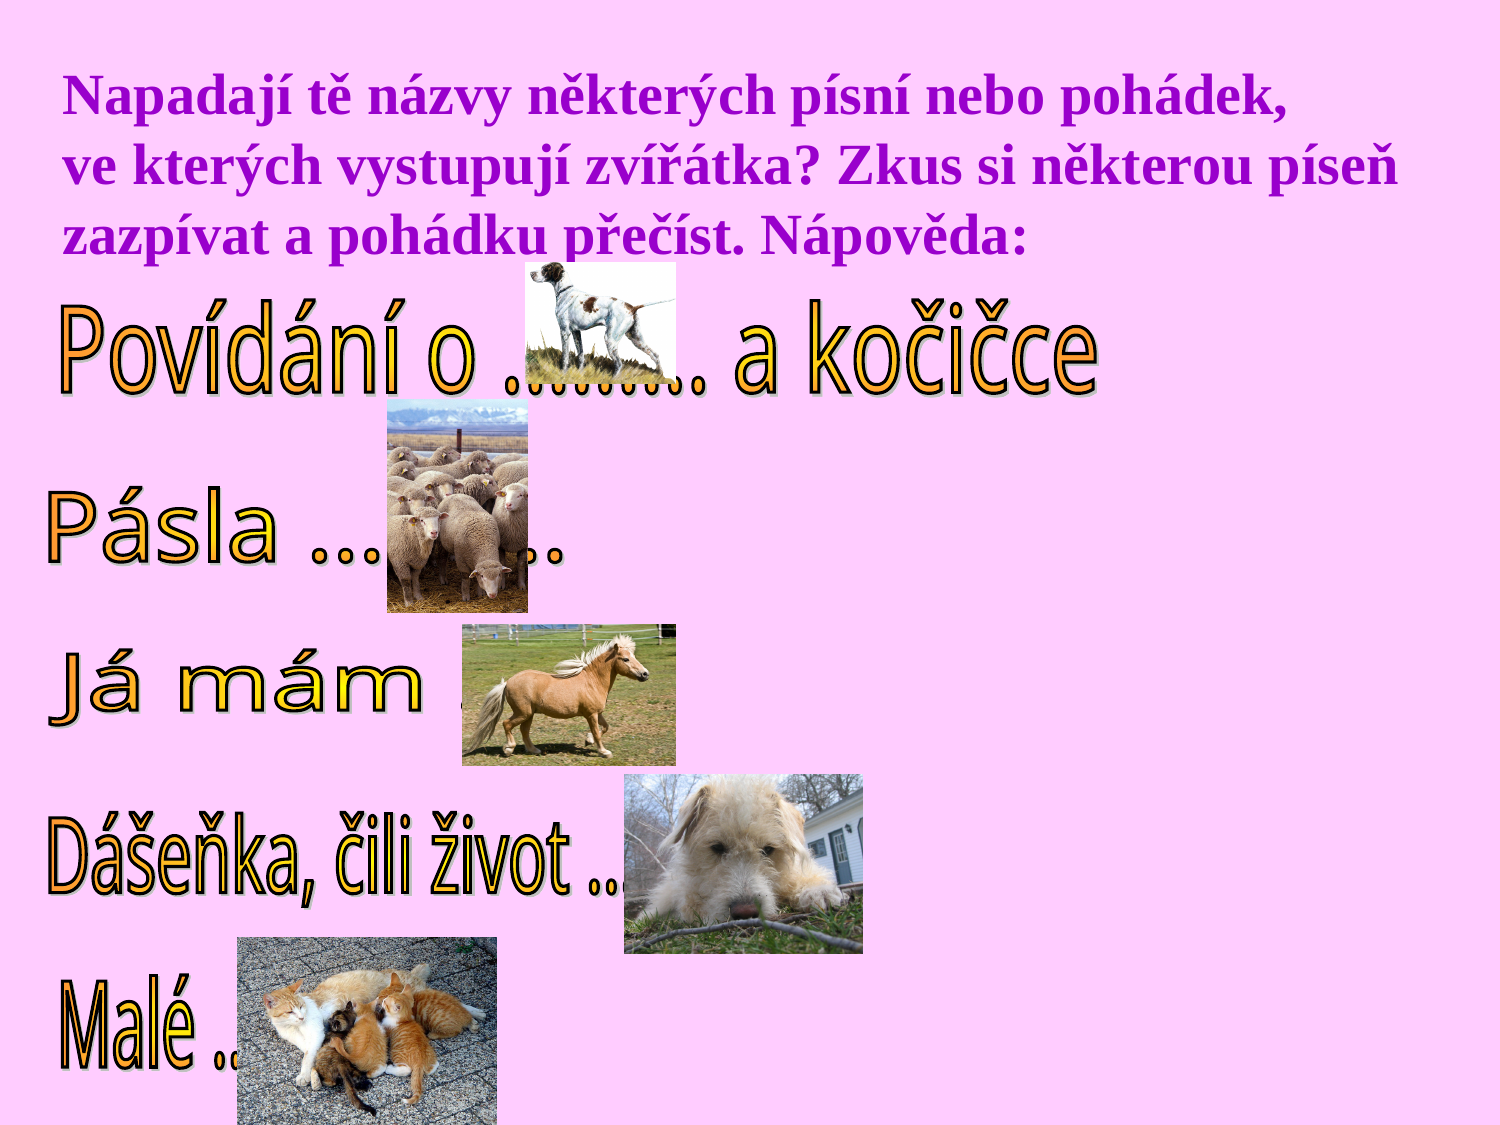

Napadají tě názvy některých písní nebo pohádek,
ve kterých vystupují zvířátka? Zkus si některou píseň
zazpívat a pohádku přečíst. Nápověda:
Povídání o ......... a kočičce
Pásla ..........
Já mám .......
Dášeňka, čili život .........
Malé ........